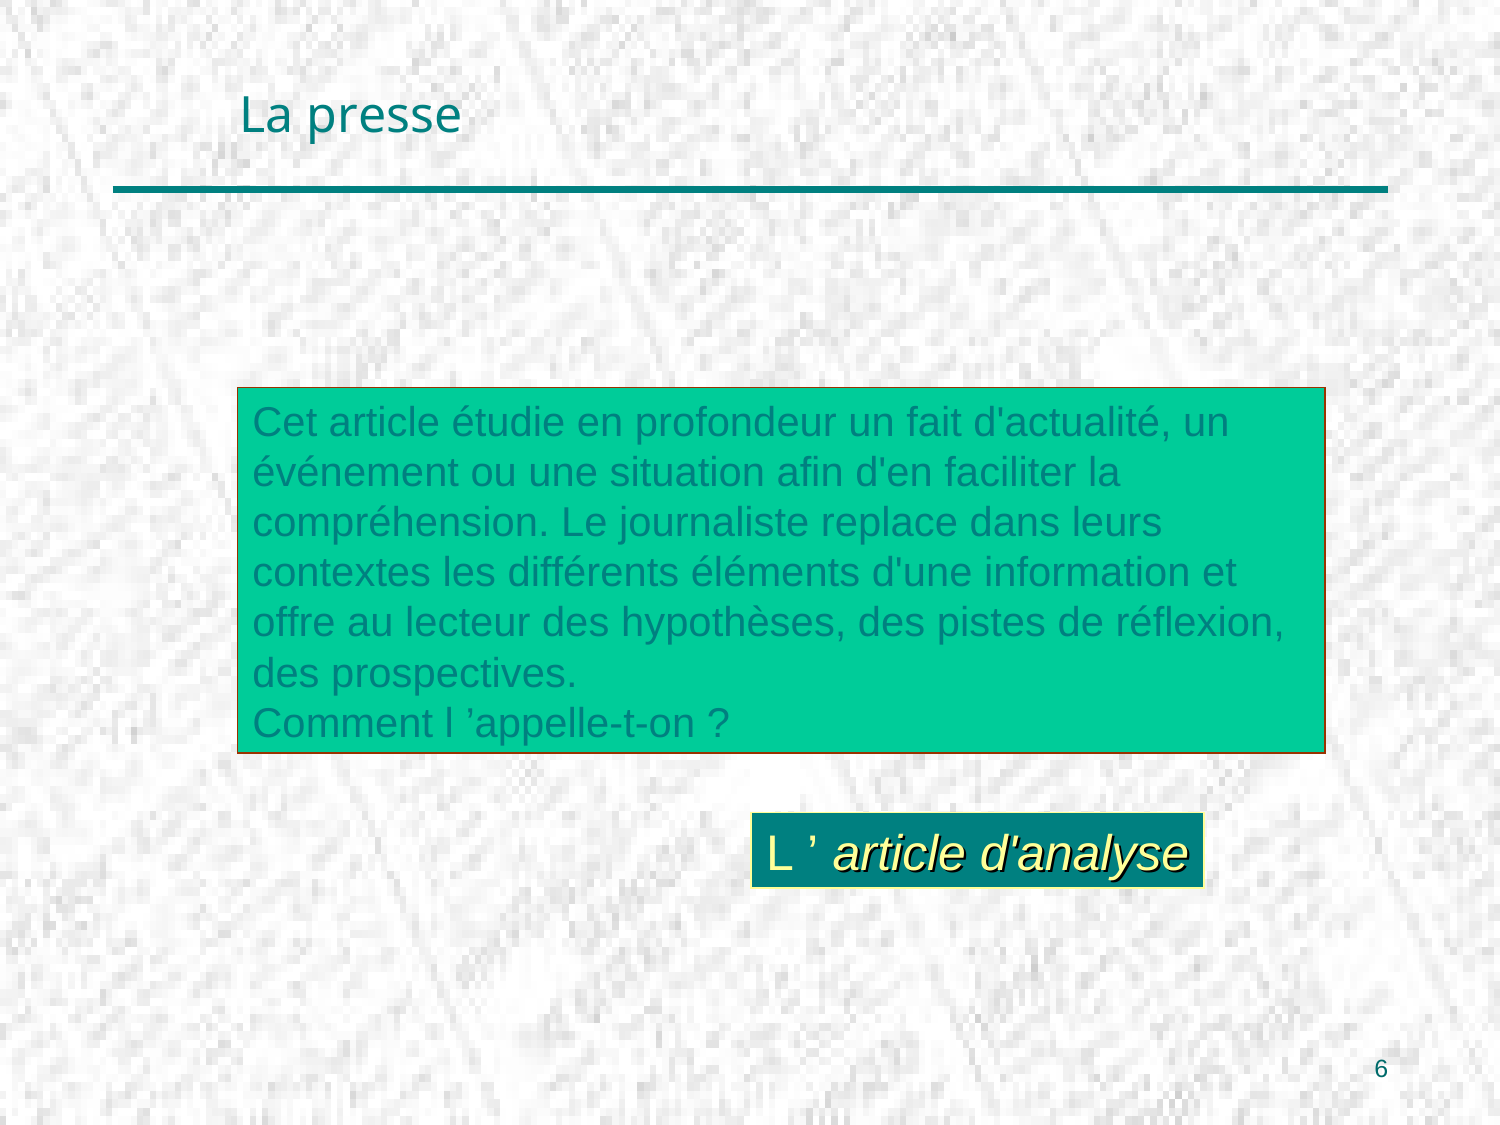

La presse
Cet article étudie en profondeur un fait d'actualité, un événement ou une situation afin d'en faciliter la compréhension. Le journaliste replace dans leurs contextes les différents éléments d'une information et offre au lecteur des hypothèses, des pistes de réflexion, des prospectives.
Comment l ’appelle-t-on ?
L ’ article d'analyse
6